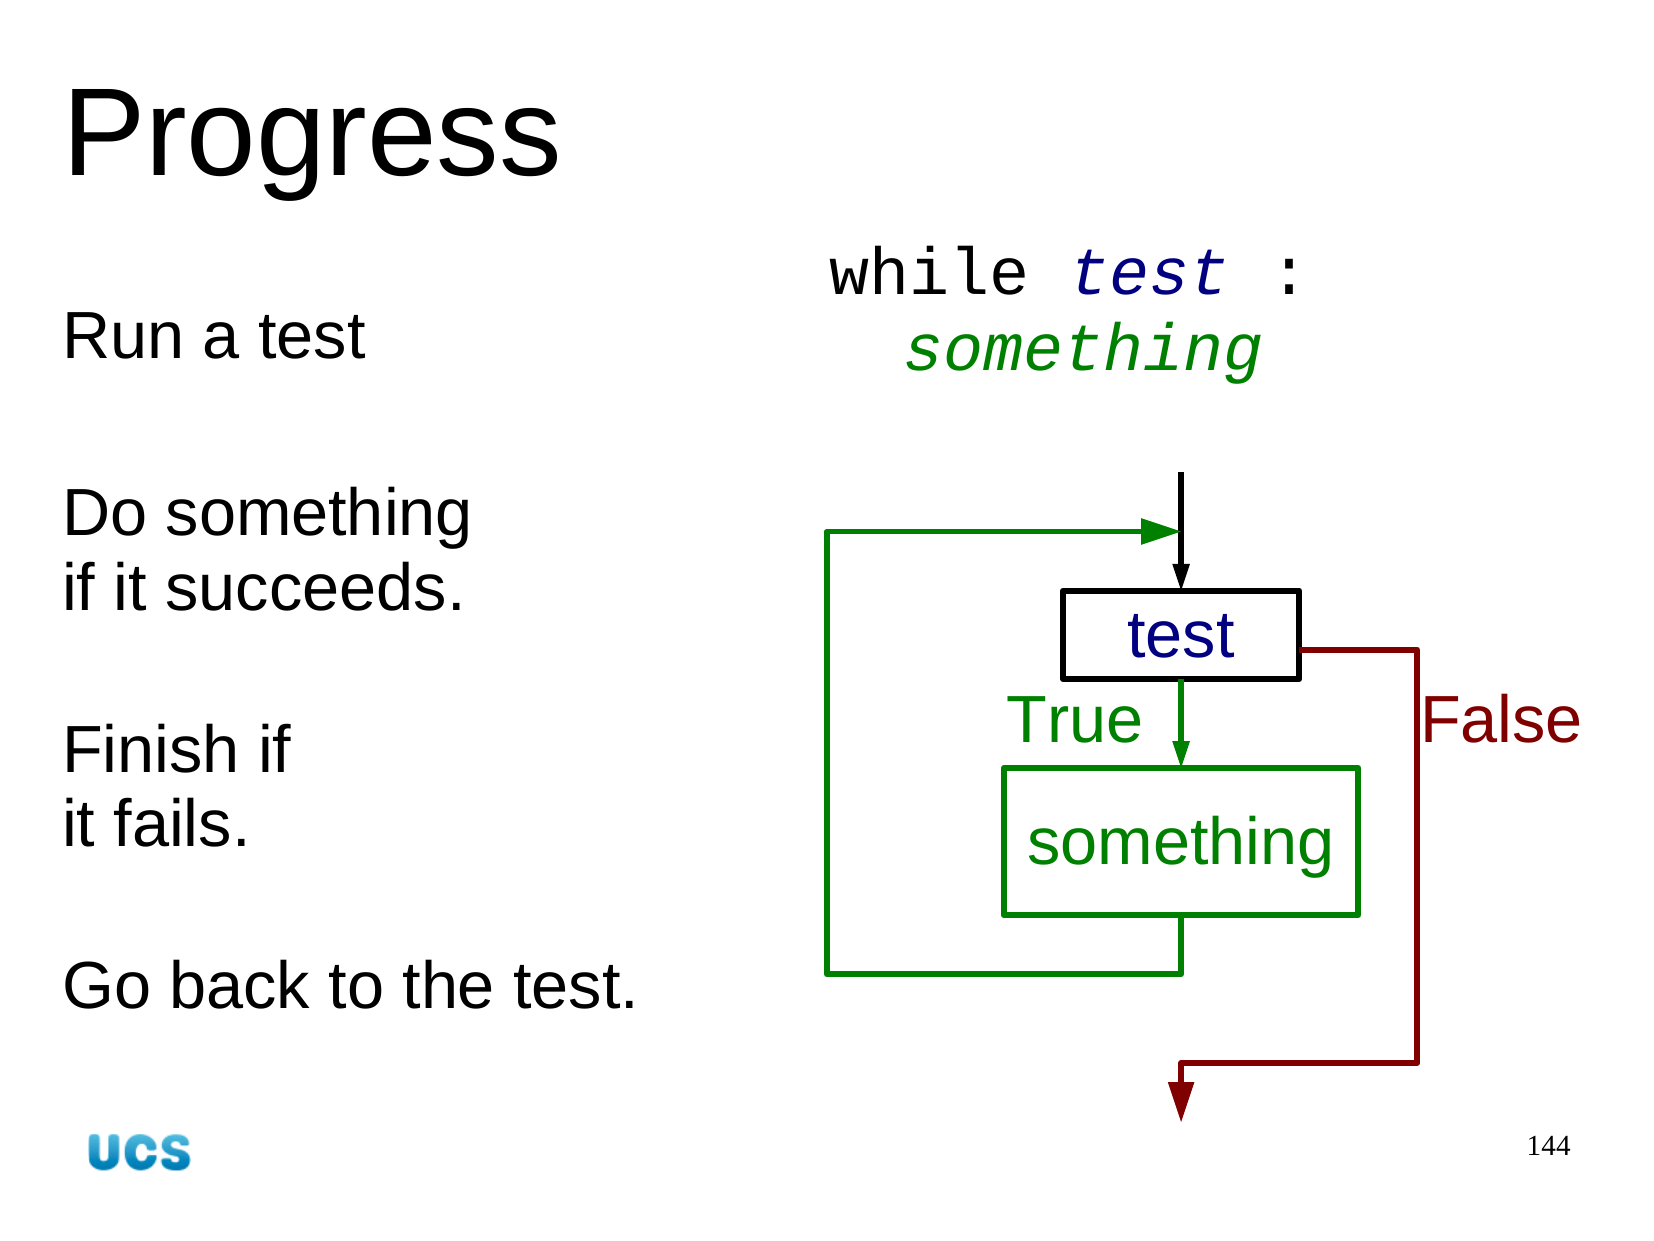

Progress
while test :
	something
Run a test
Do something
if it succeeds.
test
True
False
Finish if
it fails.
something
Go back to the test.
144